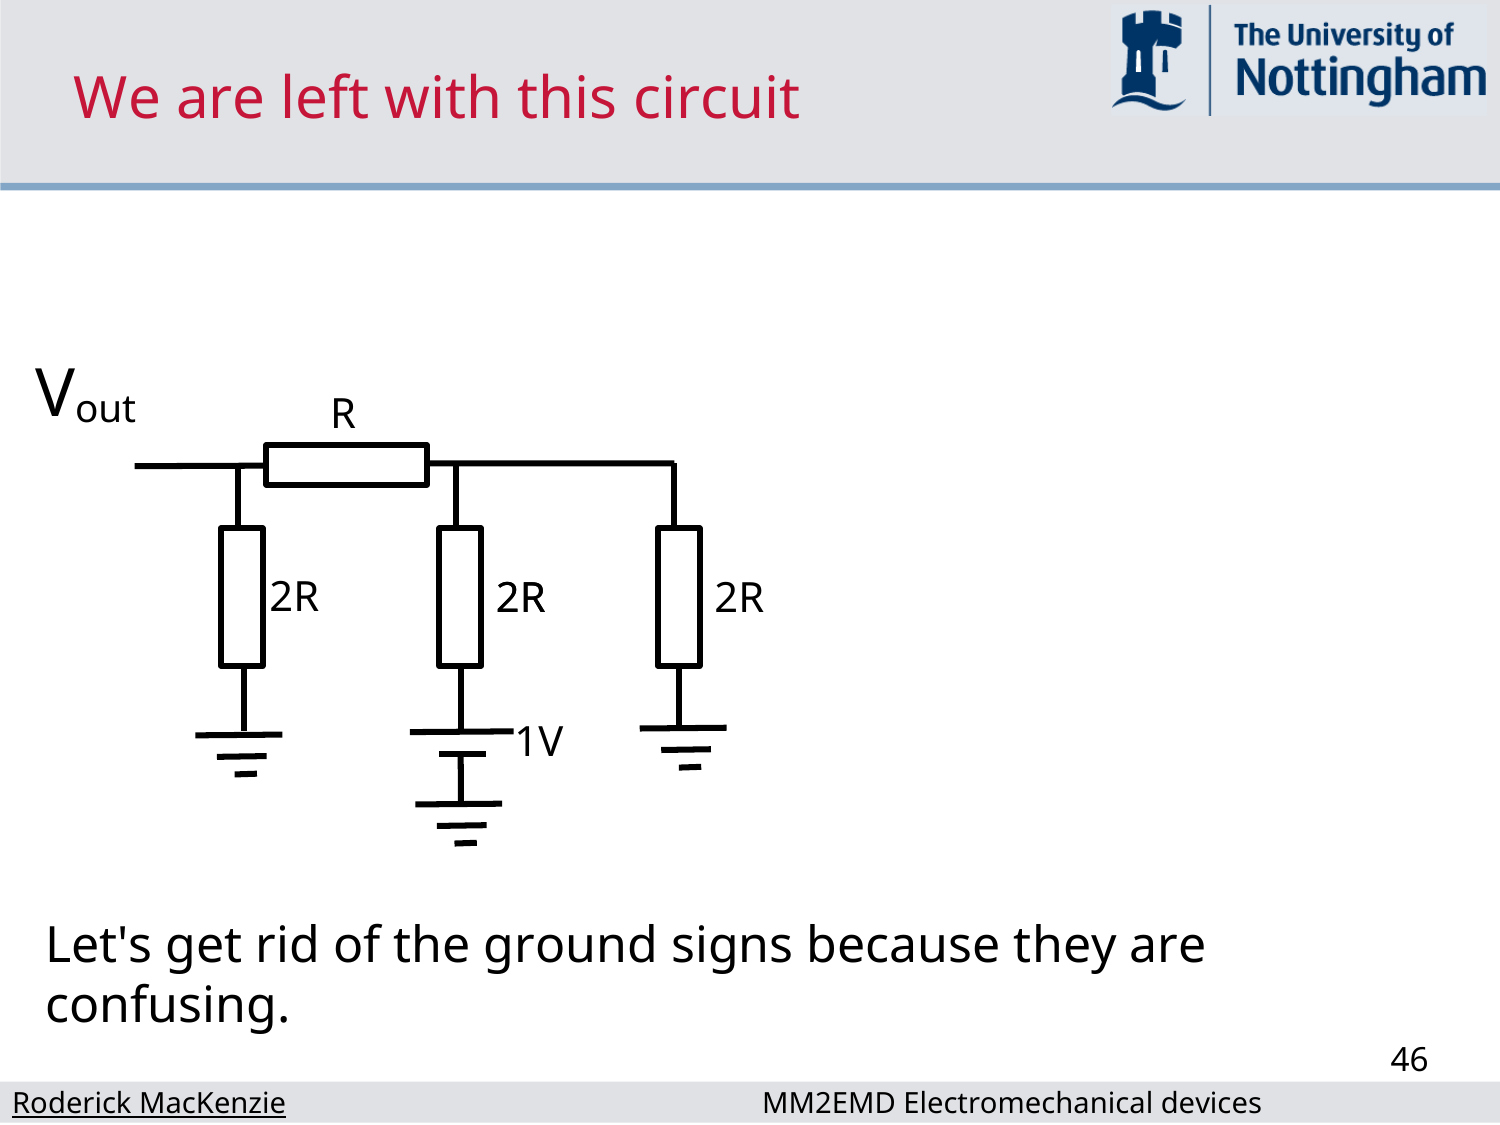

# We are left with this circuit
Vout
R
2R
2R
2R
2R
1V
Let's get rid of the ground signs because they are confusing.